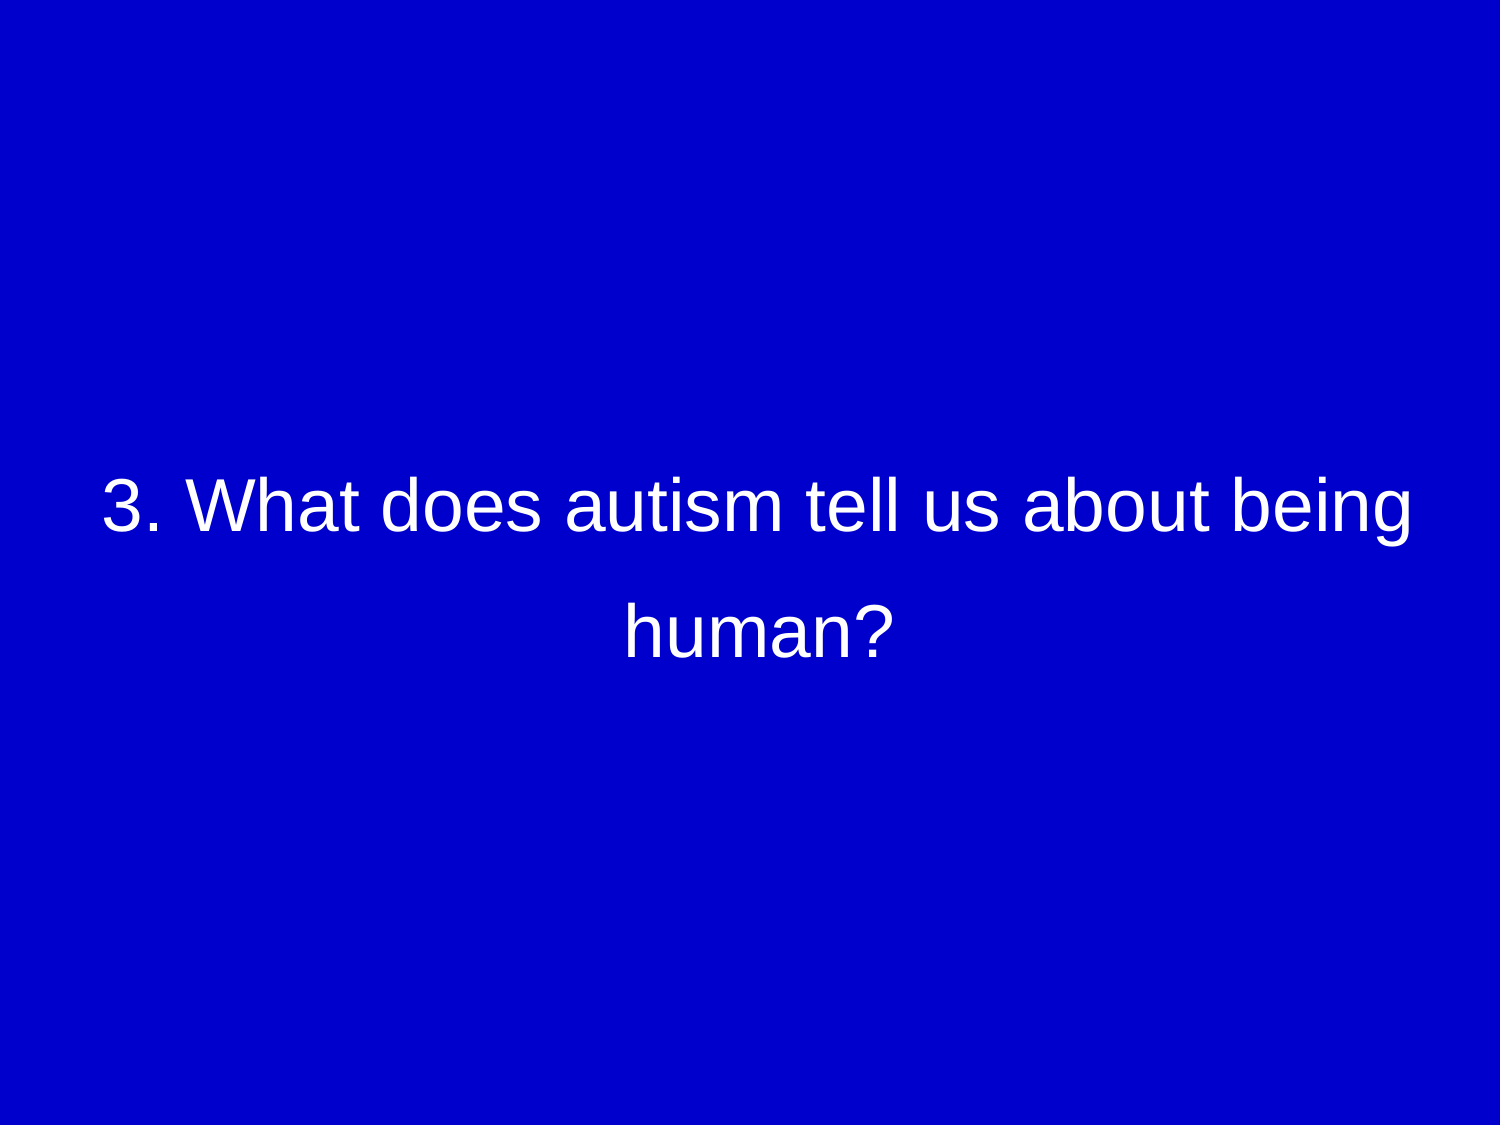

# 3. What does autism tell us about being human?